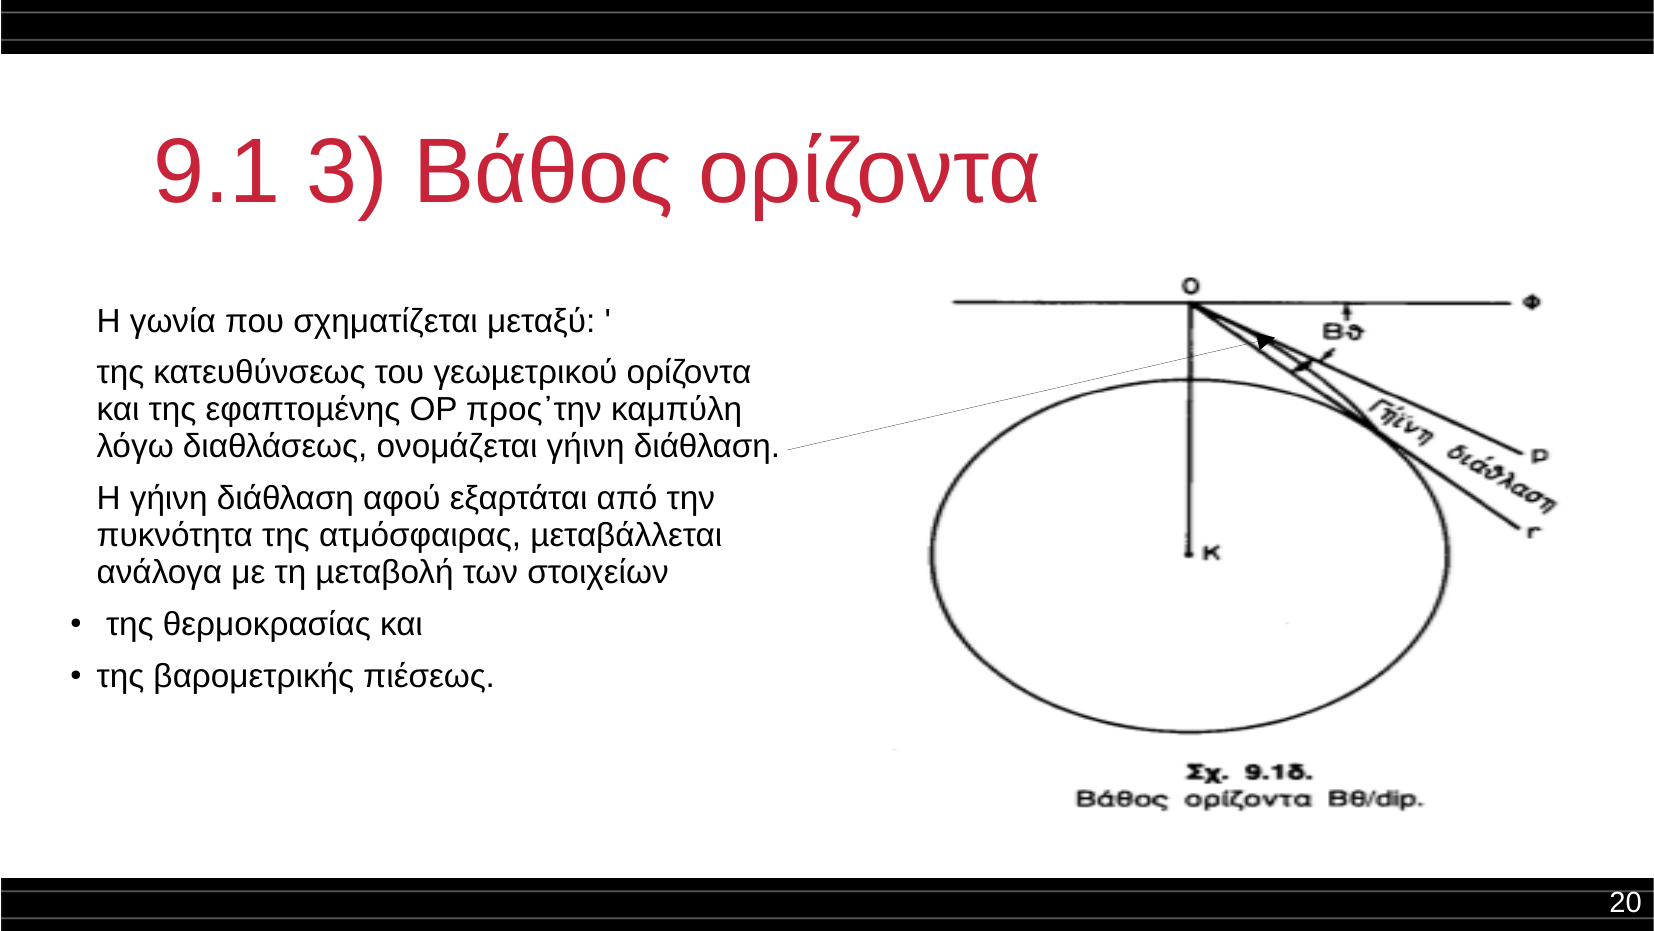

# 9.1 3) Βάθος ορίζοντα
Η γωνία που σχηματίζεται μεταξύ: '
της κατευθύνσεως του γεωµετρικού ορίζοντα και της εφαπτοµένης ΟΡ προς᾽την καμπύλη λόγω διαθλάσεως, ονομάζεται γήινη διάθλαση.
Η γήινη διάθλαση αφού εξαρτάται από την πυκνότητα της ατμόσφαιρας, µεταβάλλεται ανάλογα με τη µεταβολή των στοιχείων
 της θερμοκρασίας και
της βαρομετρικής πιέσεως.